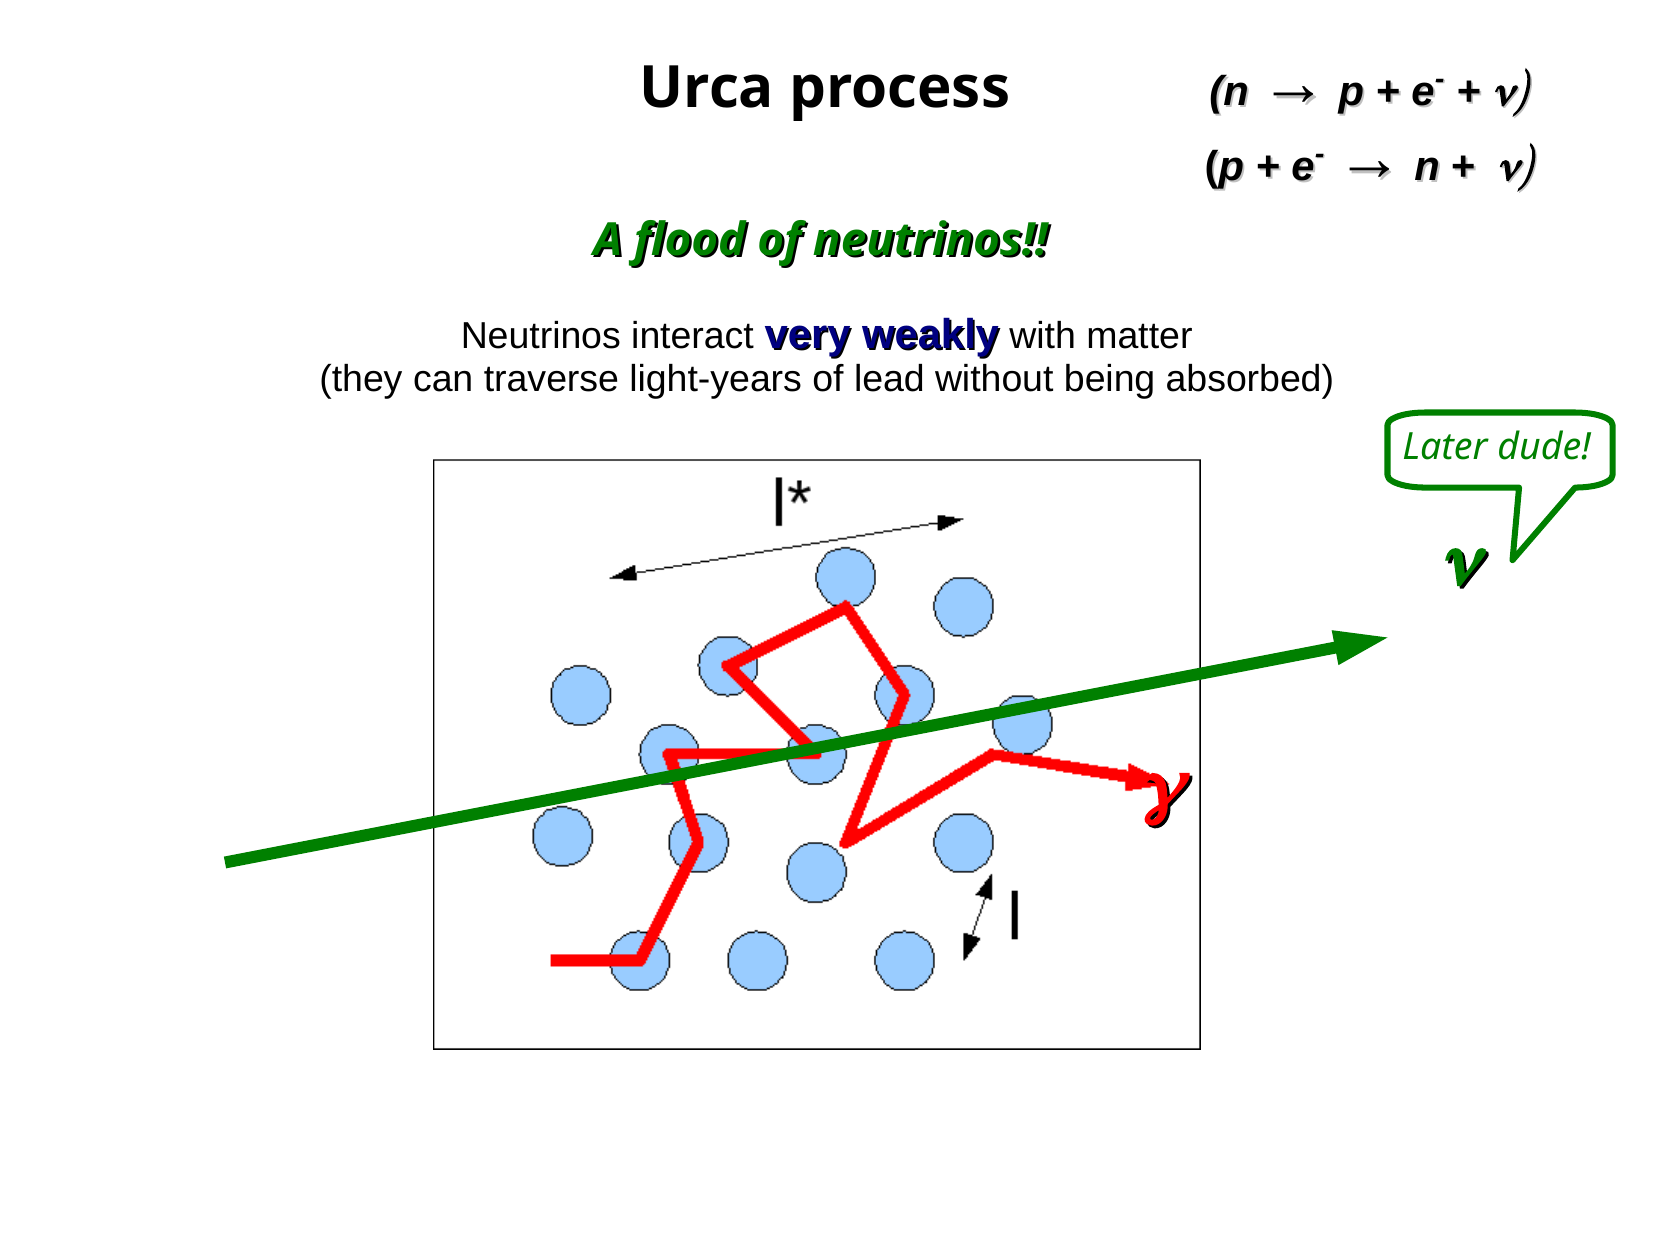

(n → p + e- + n)
(p + e- → n + n)
Urca process
A flood of neutrinos!!
Neutrinos interact very weakly with matter
(they can traverse light-years of lead without being absorbed)
Later dude!
n
g